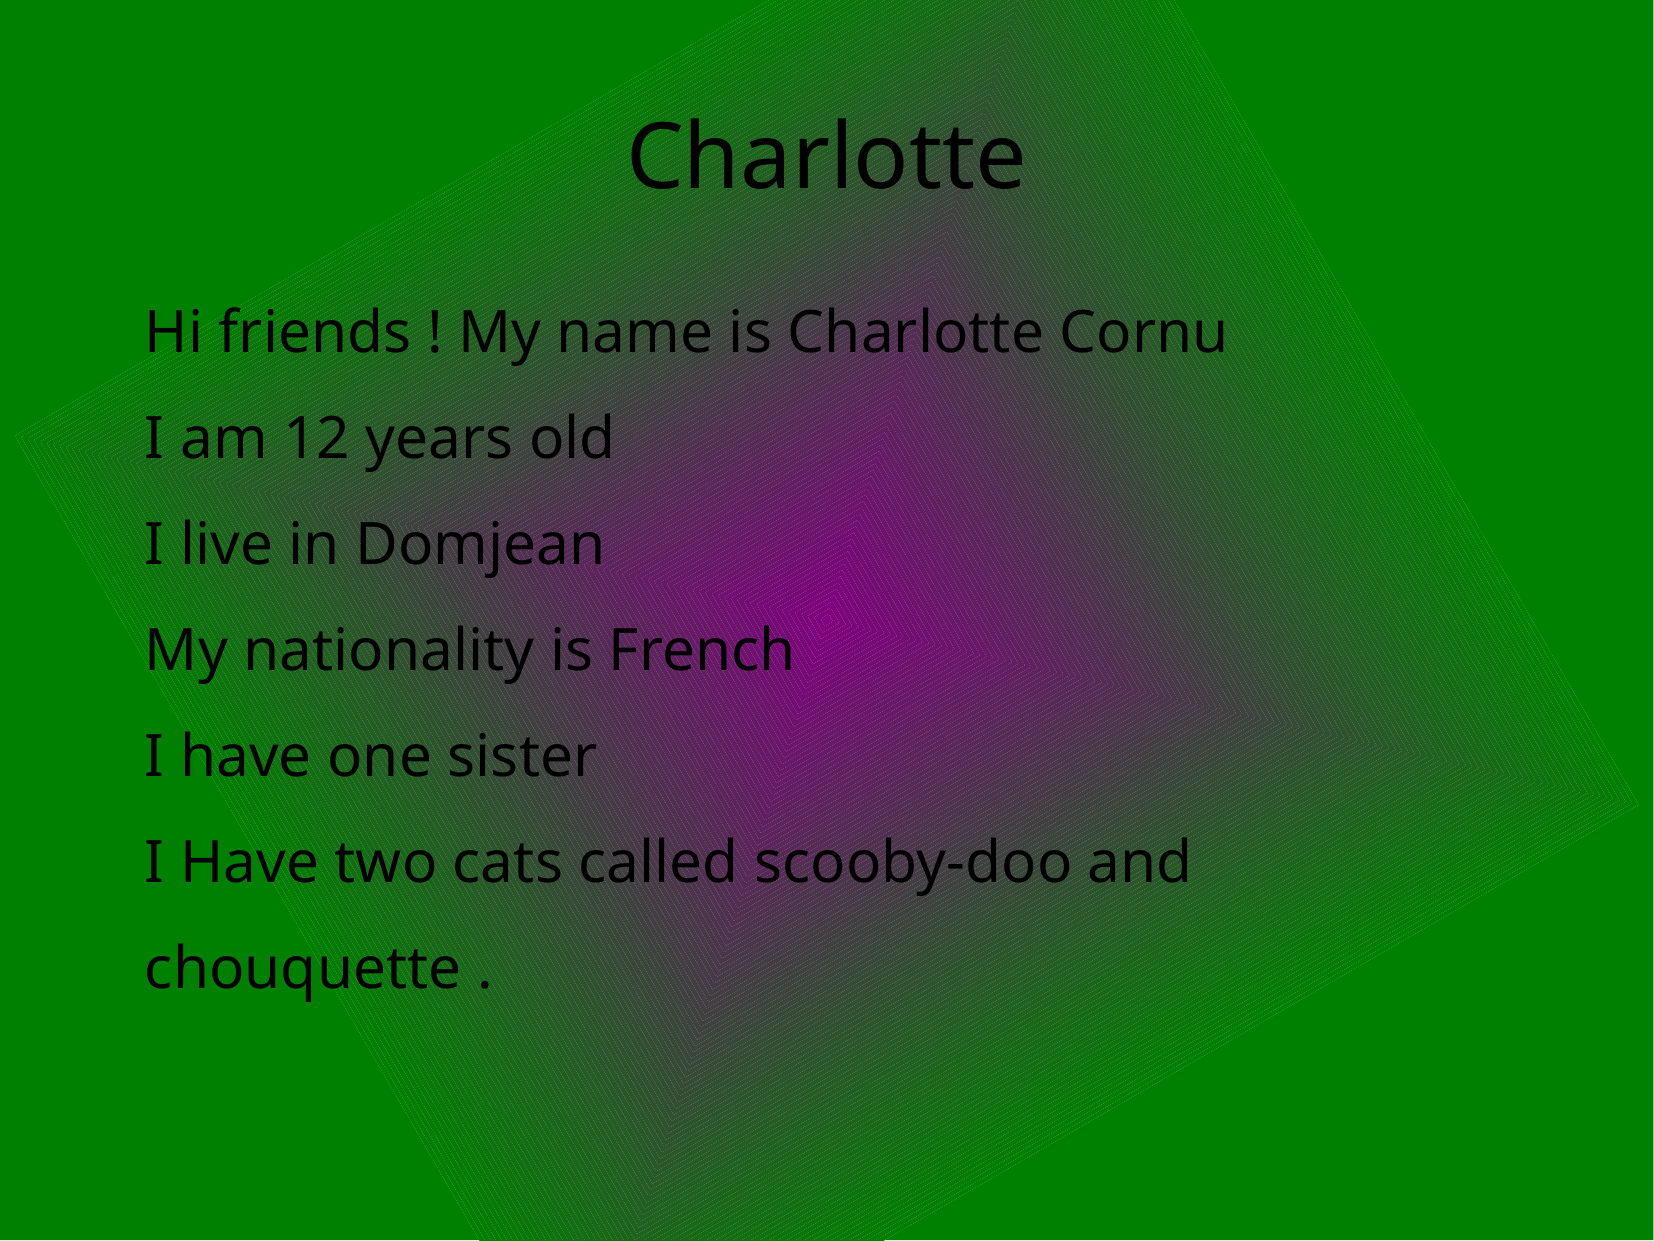

# Charlotte
Hi friends ! My name is Charlotte Cornu
I am 12 years old
I live in Domjean
My nationality is French
I have one sister
I Have two cats called scooby-doo and
chouquette .